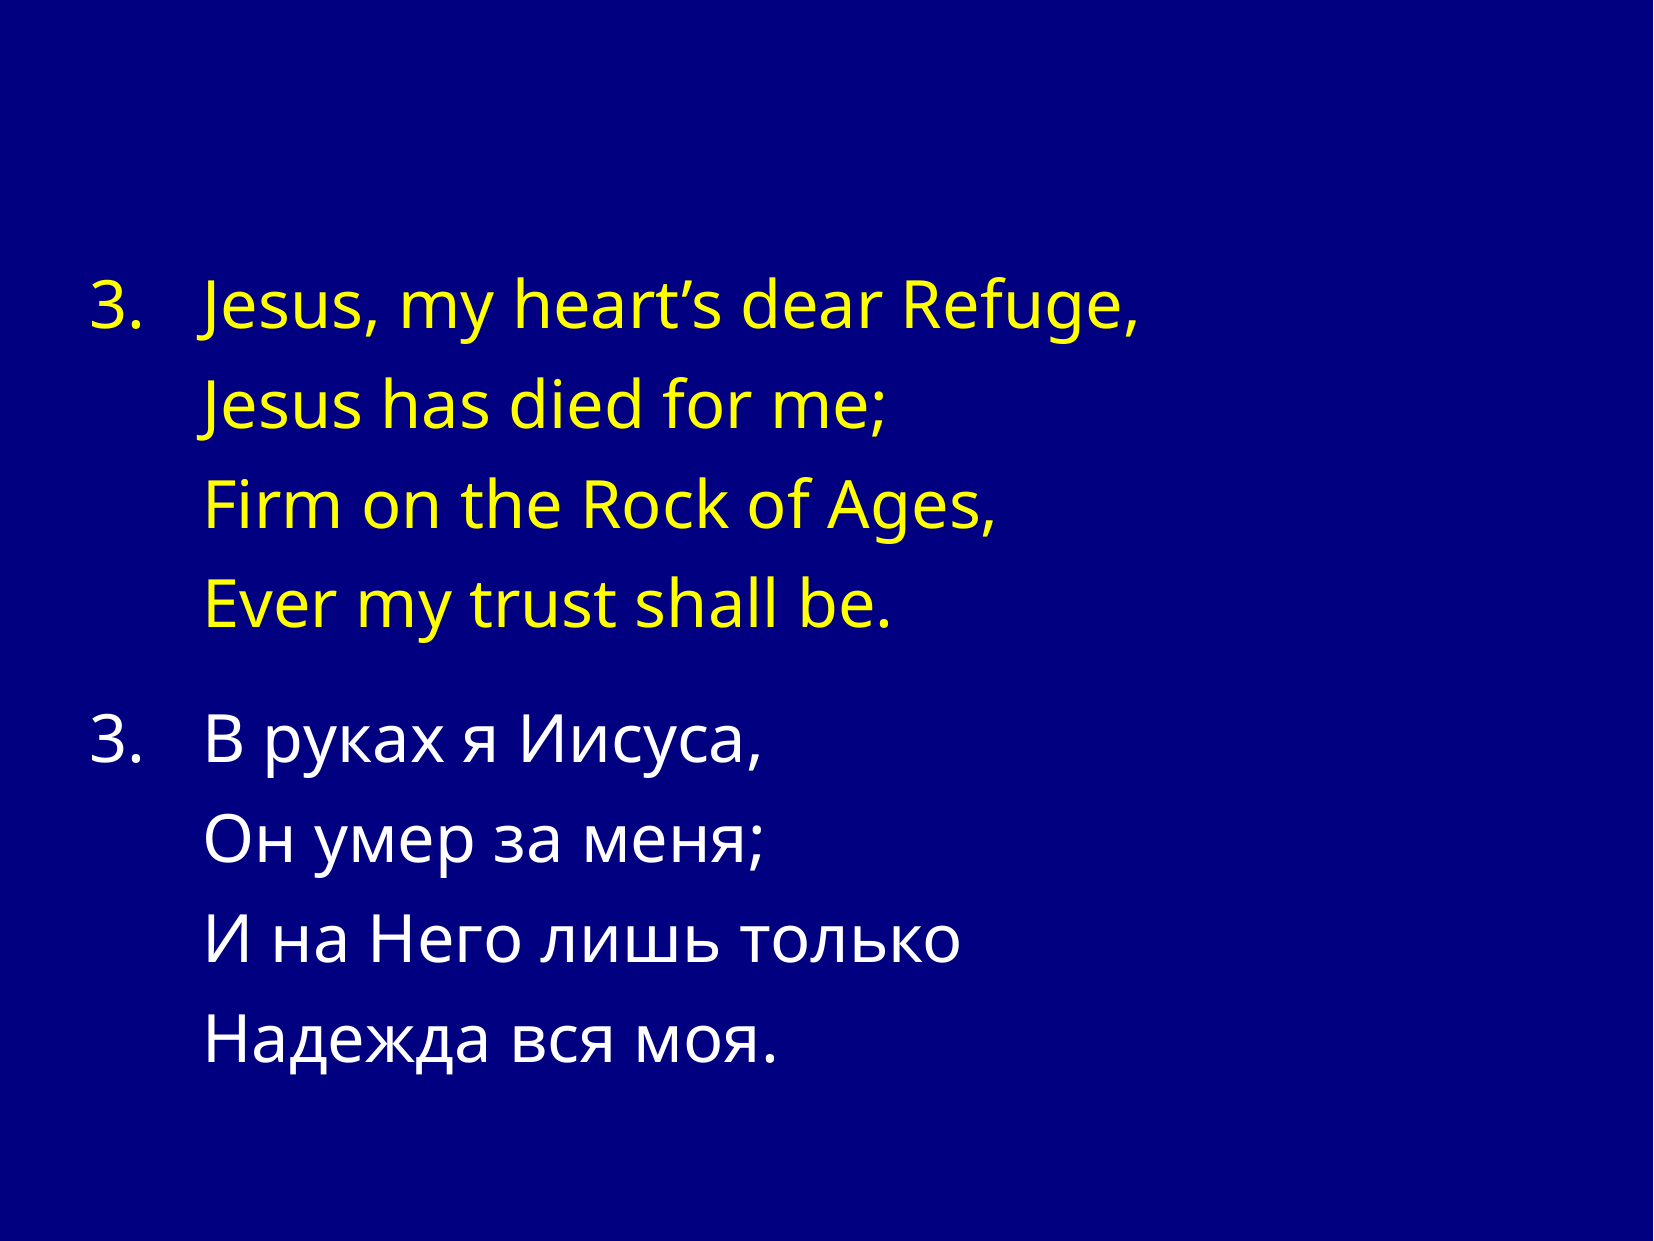

3.	Jesus, my heart’s dear Refuge,
	Jesus has died for me;
	Firm on the Rock of Ages,
	Ever my trust shall be.
3.	В руках я Иисуса,
	Он умер за меня;
	И на Него лишь только
	Надежда вся моя.